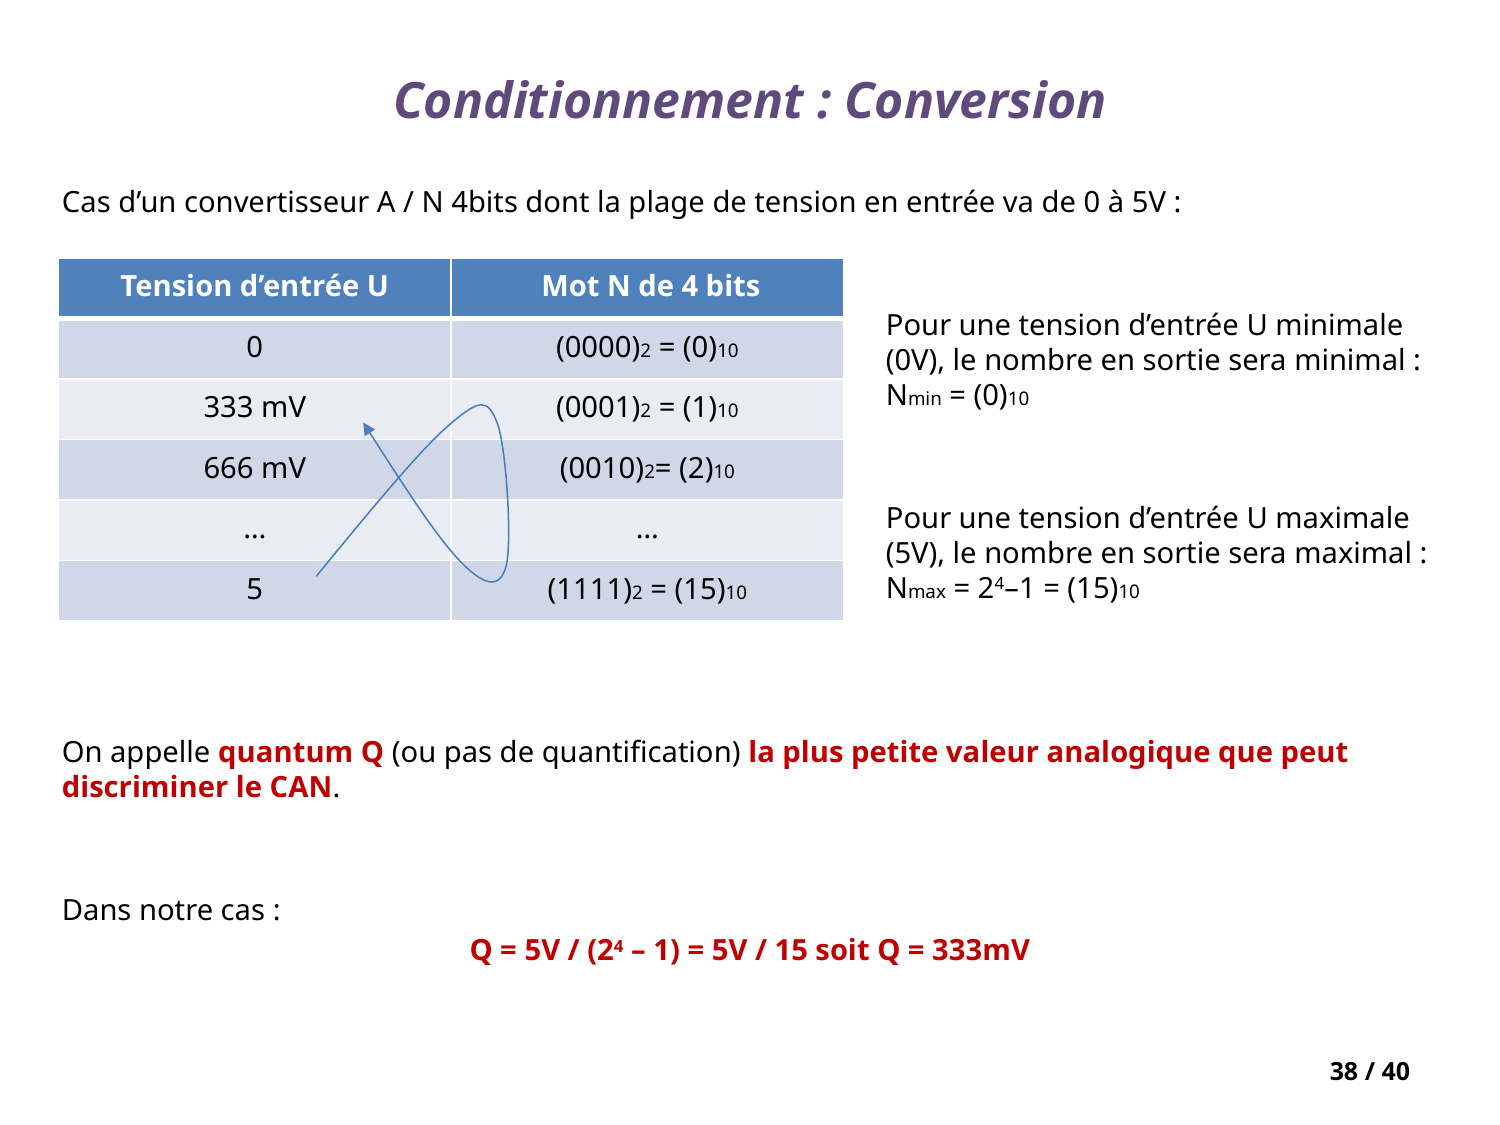

# Conditionnement : Conversion
Cas d’un convertisseur A / N 4bits dont la plage de tension en entrée va de 0 à 5V :
Pour une tension d’entrée U minimale (0V), le nombre en sortie sera minimal : Nmin = (0)10
Pour une tension d’entrée U maximale (5V), le nombre en sortie sera maximal : Nmax = 24–1 = (15)10
On appelle quantum Q (ou pas de quantification) la plus petite valeur analogique que peut discriminer le CAN.
Dans notre cas :
Q = 5V / (24 – 1) = 5V / 15 soit Q = 333mV
| Tension d’entrée U | Mot N de 4 bits |
| --- | --- |
| 0 | (0000)2 = (0)10 |
| 333 mV | (0001)2 = (1)10 |
| 666 mV | (0010)2= (2)10 |
| … | … |
| 5 | (1111)2 = (15)10 |